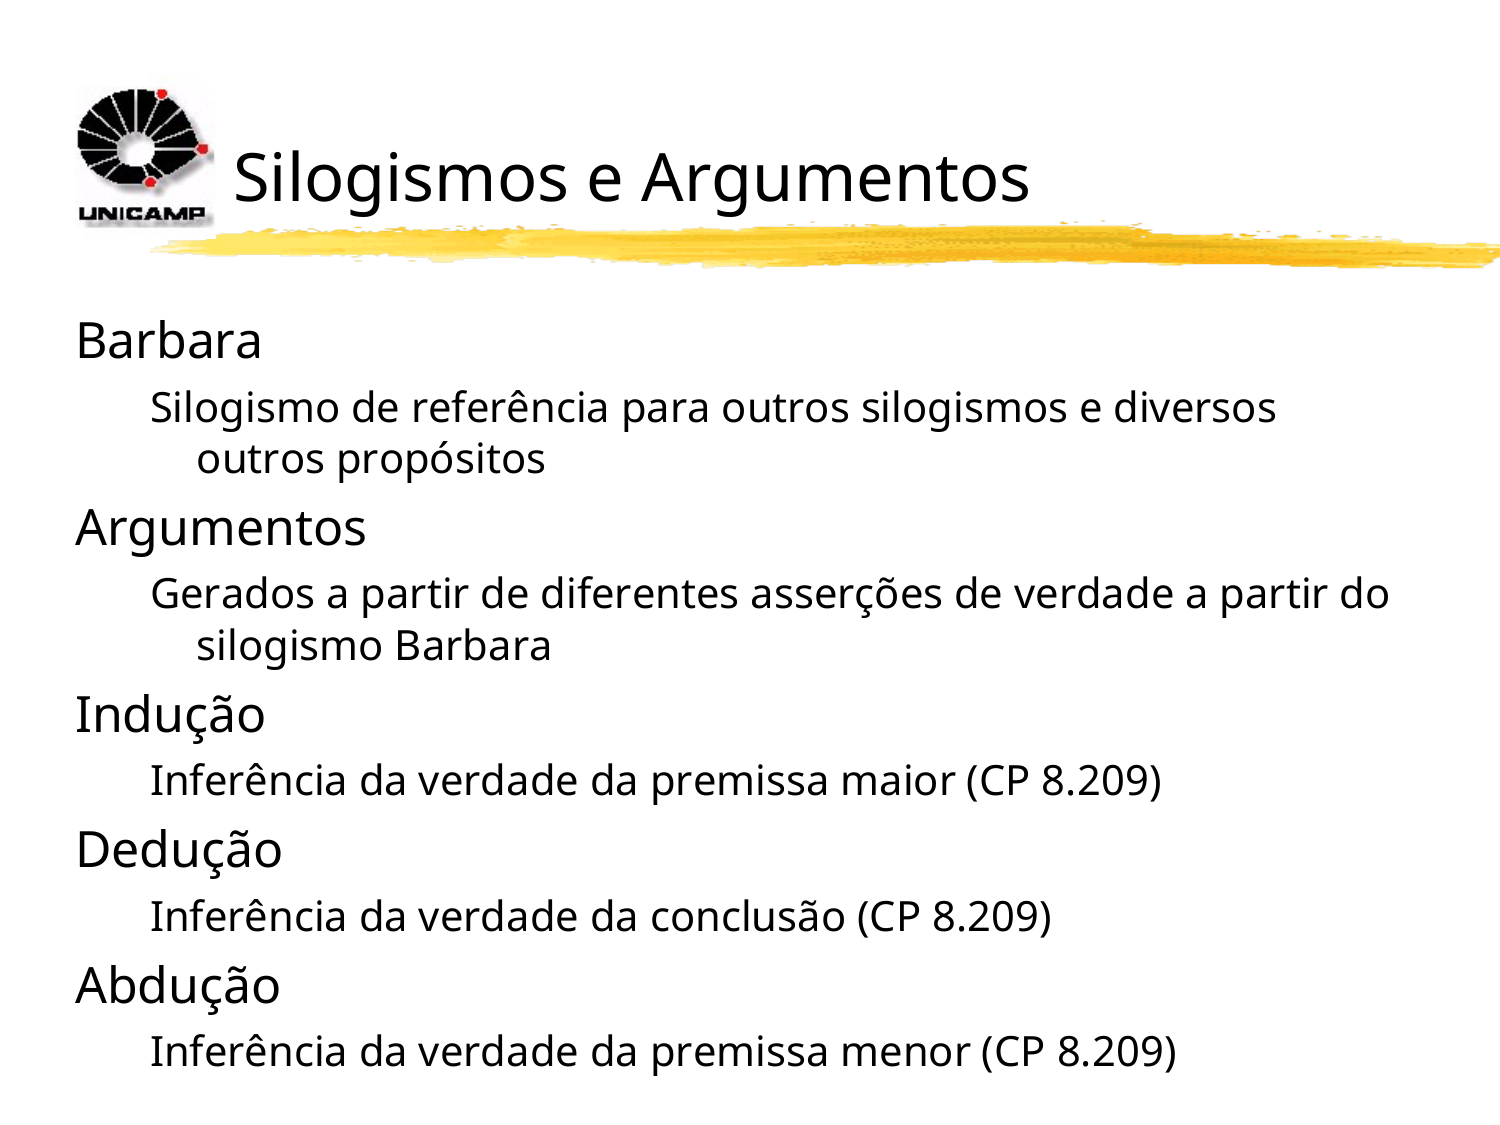

# Silogismos e Argumentos
Barbara
Silogismo de referência para outros silogismos e diversos outros propósitos
Argumentos
Gerados a partir de diferentes asserções de verdade a partir do silogismo Barbara
Indução
Inferência da verdade da premissa maior (CP 8.209)
Dedução
Inferência da verdade da conclusão (CP 8.209)
Abdução
Inferência da verdade da premissa menor (CP 8.209)